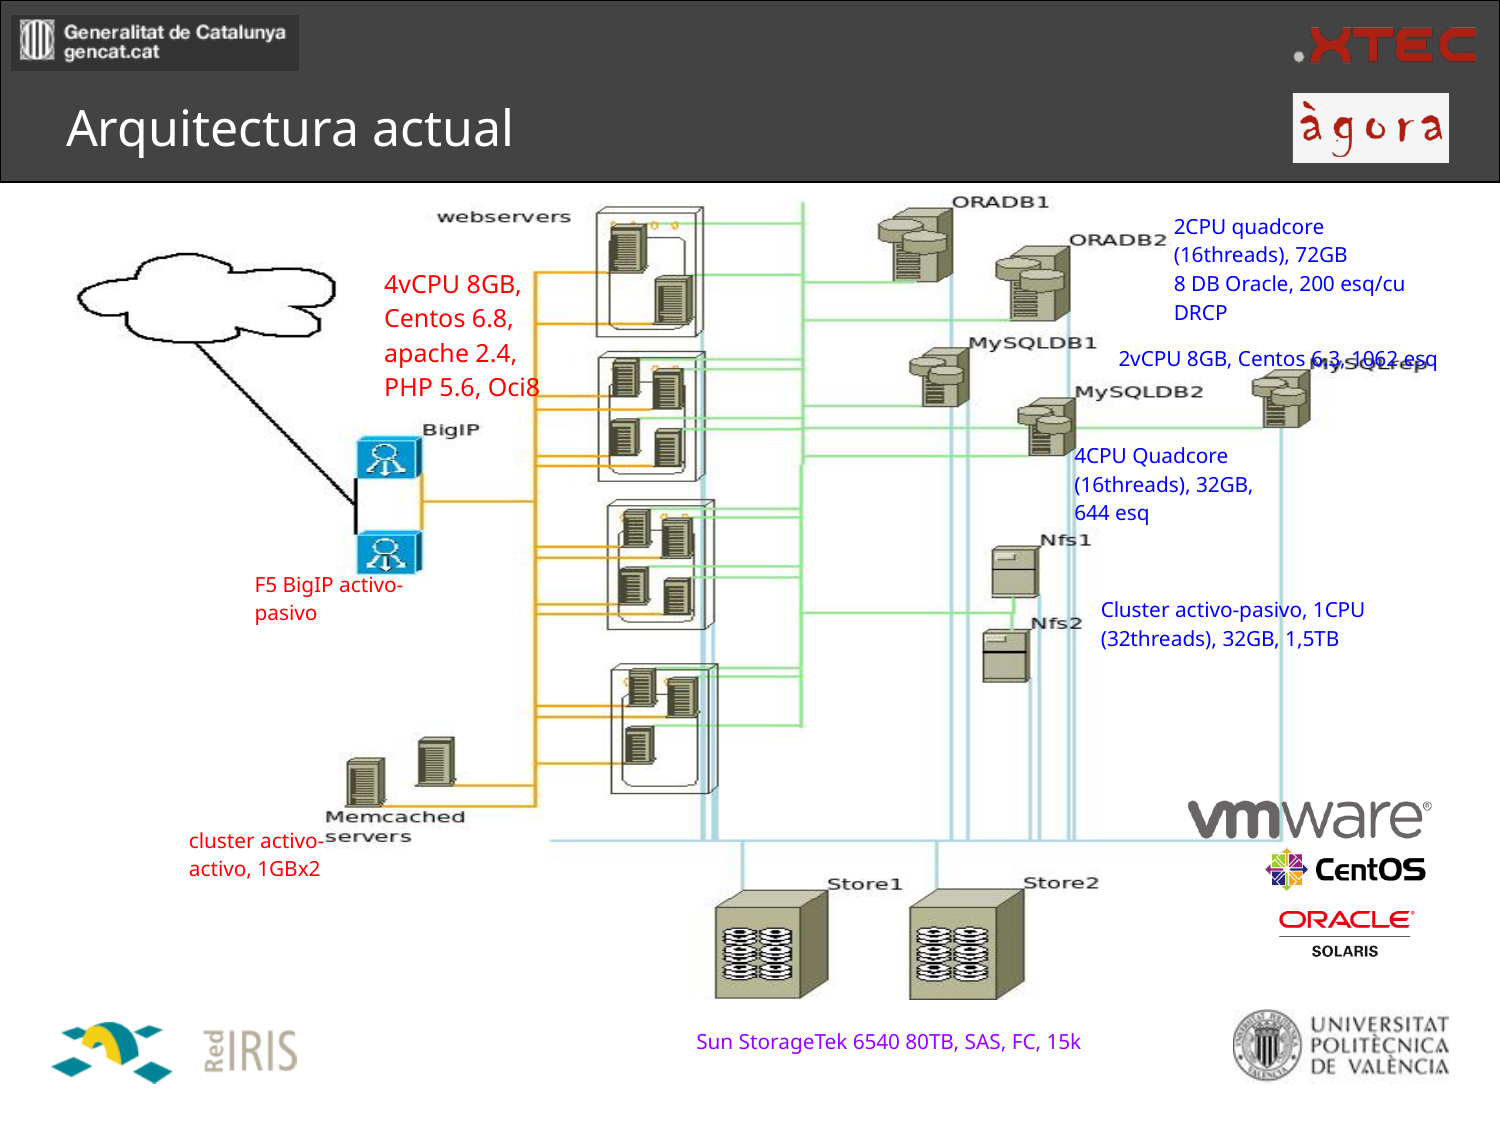

# Arquitectura actual
2CPU quadcore (16threads), 72GB
8 DB Oracle, 200 esq/cu DRCP
4vCPU 8GB, Centos 6.8, apache 2.4, PHP 5.6, Oci8
2vCPU 8GB, Centos 6.3, 1062 esq
4CPU Quadcore (16threads), 32GB, 644 esq
F5 BigIP activo-pasivo
Cluster activo-pasivo, 1CPU (32threads), 32GB, 1,5TB
cluster activo-activo, 1GBx2
Sun StorageTek 6540 80TB, SAS, FC, 15k